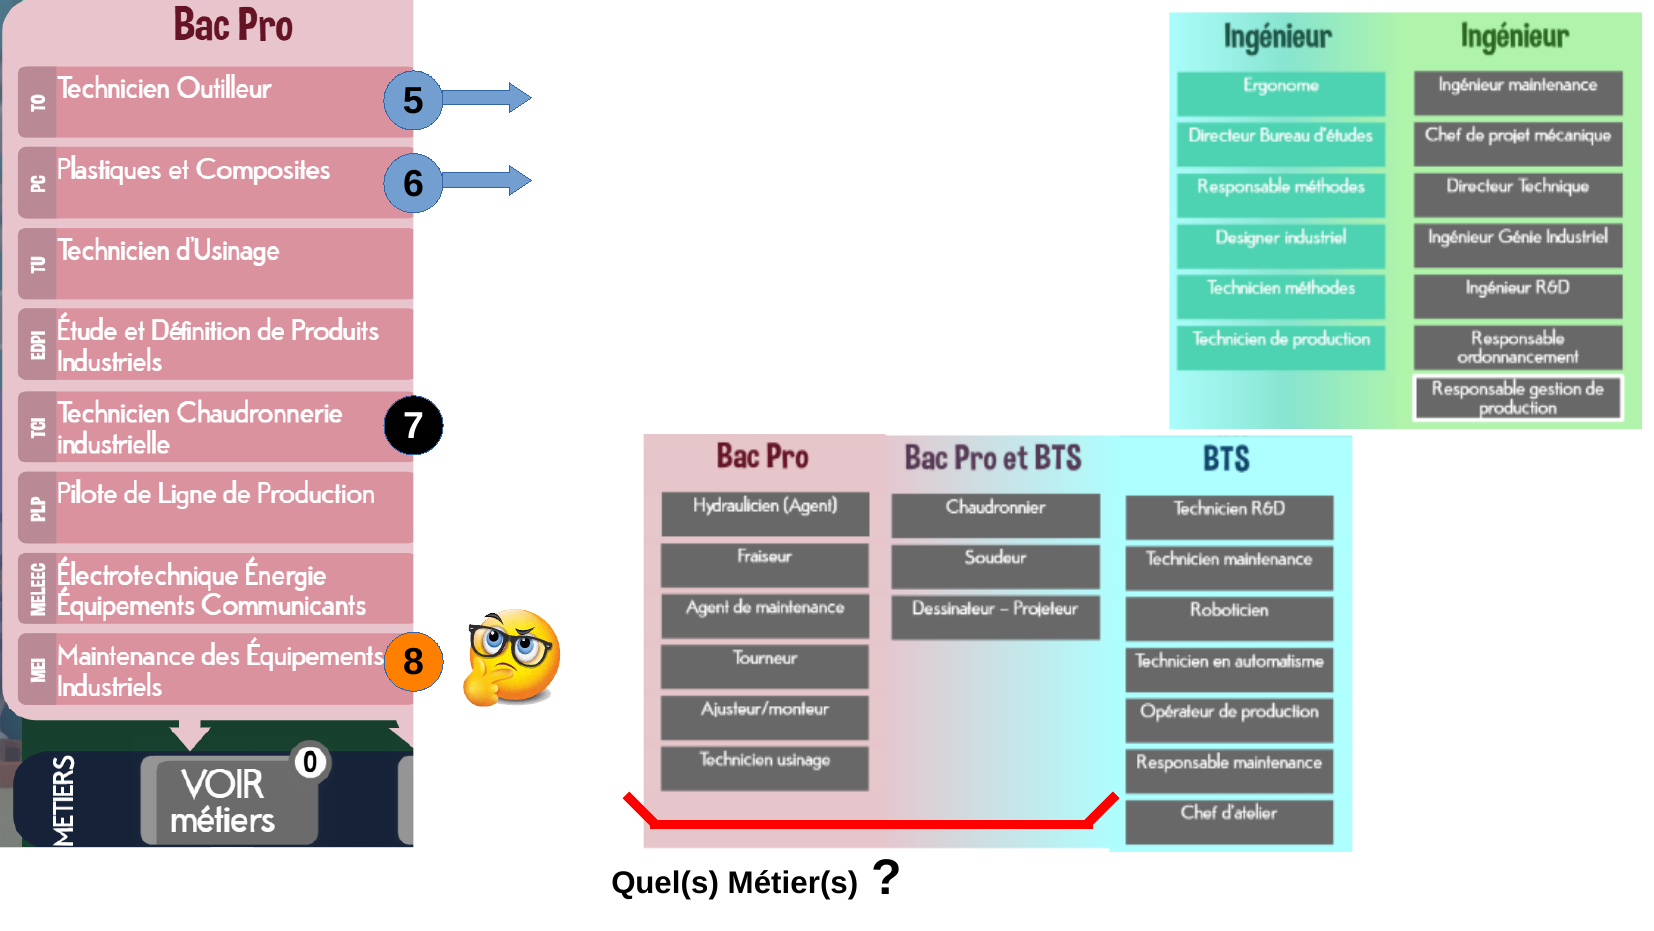

5
6
7
8
?
Quel(s) Métier(s)